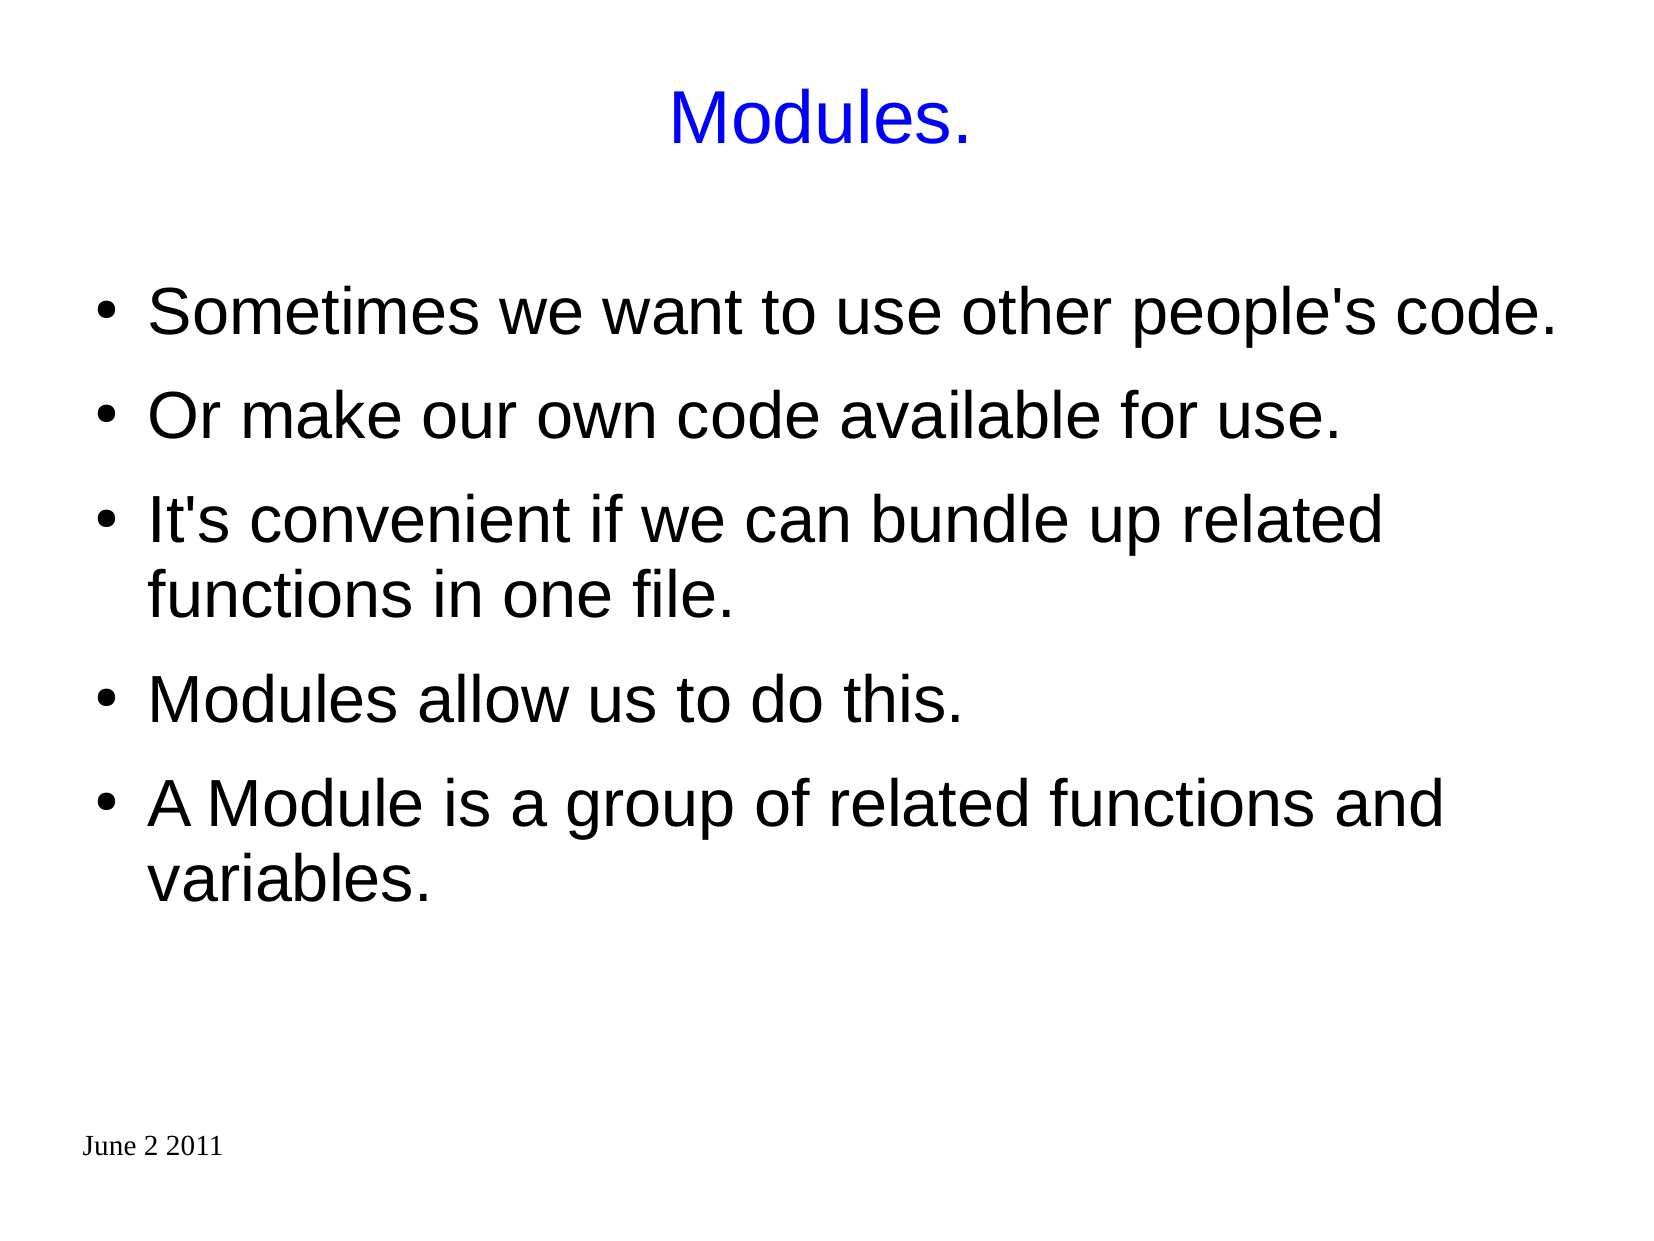

# Modules.
Sometimes we want to use other people's code.
Or make our own code available for use.
It's convenient if we can bundle up related functions in one file.
Modules allow us to do this.
A Module is a group of related functions and variables.
June 2 2011